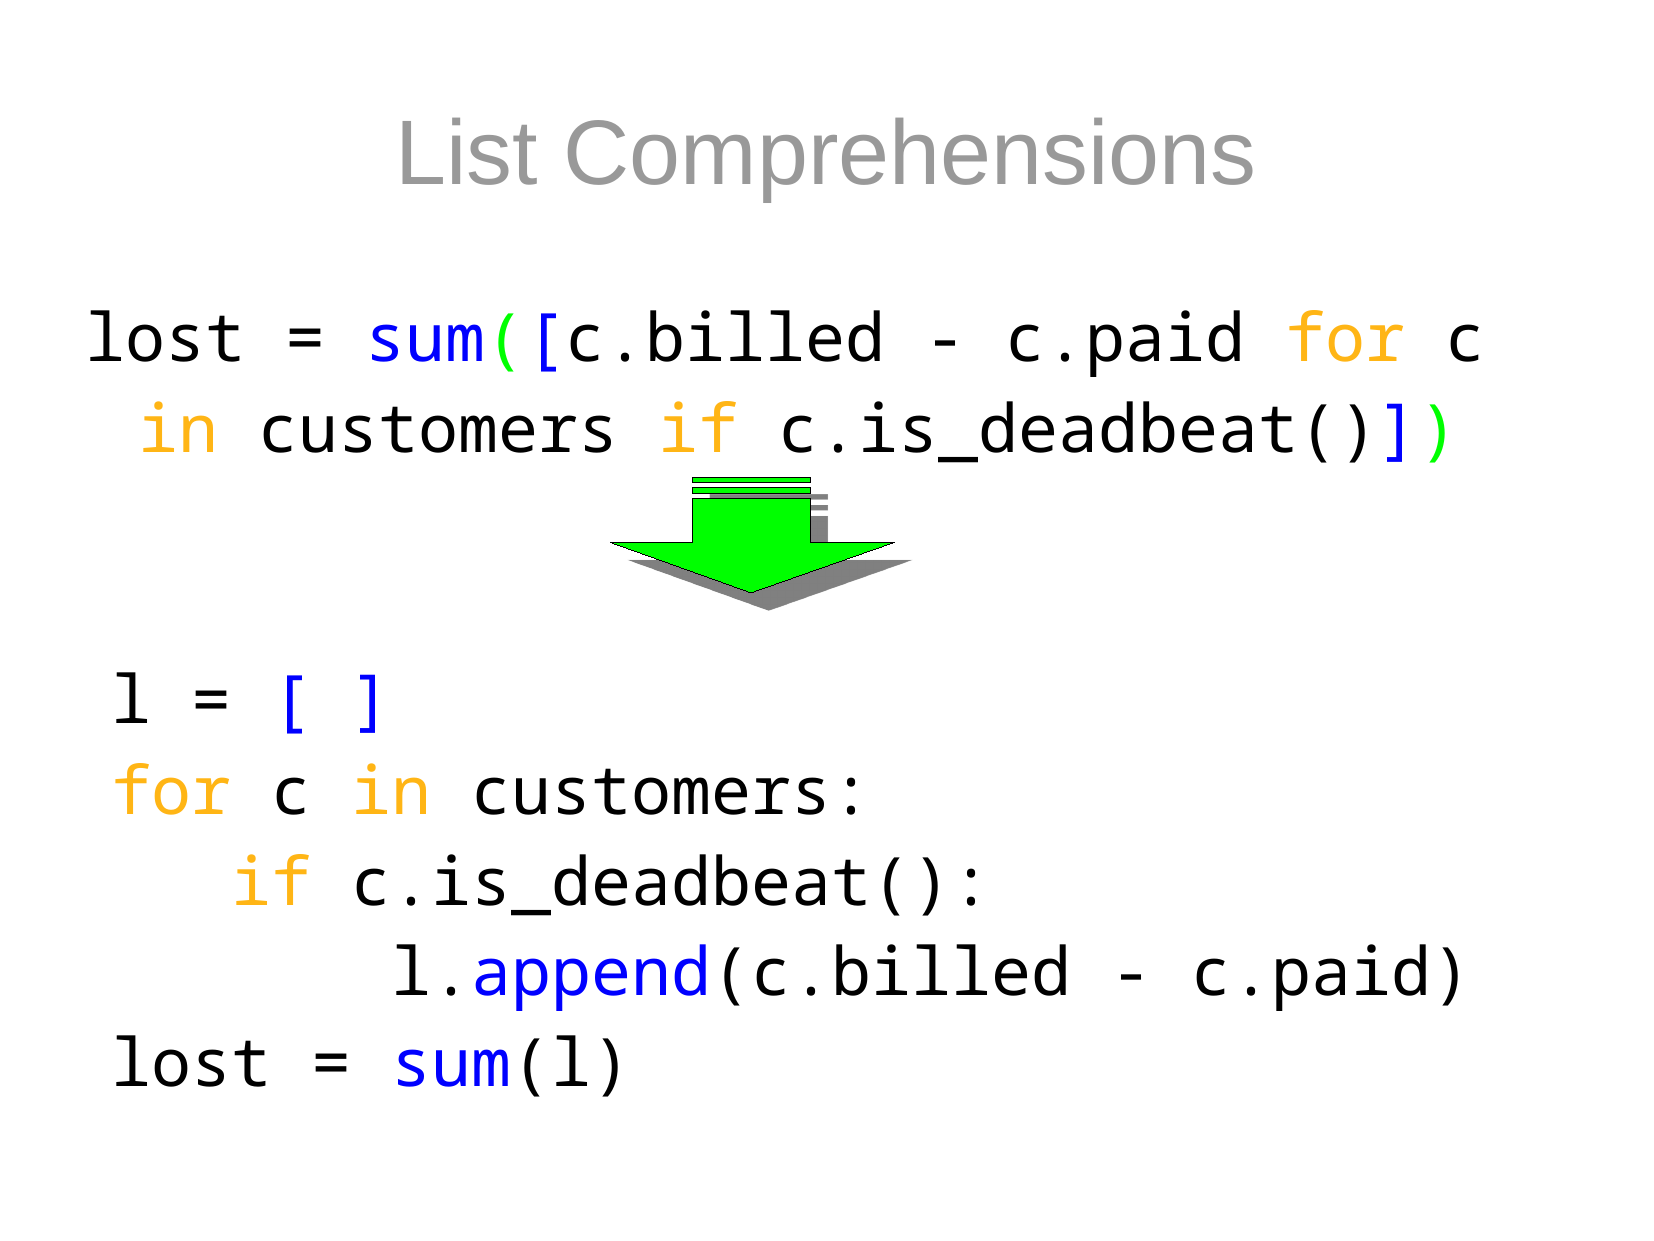

List Comprehensions
# lost = sum([c.billed - c.paid for c in customers if c.is_deadbeat()])
l = [ ]
for c in customers:
 if c.is_deadbeat():
 l.append(c.billed - c.paid)
lost = sum(l)